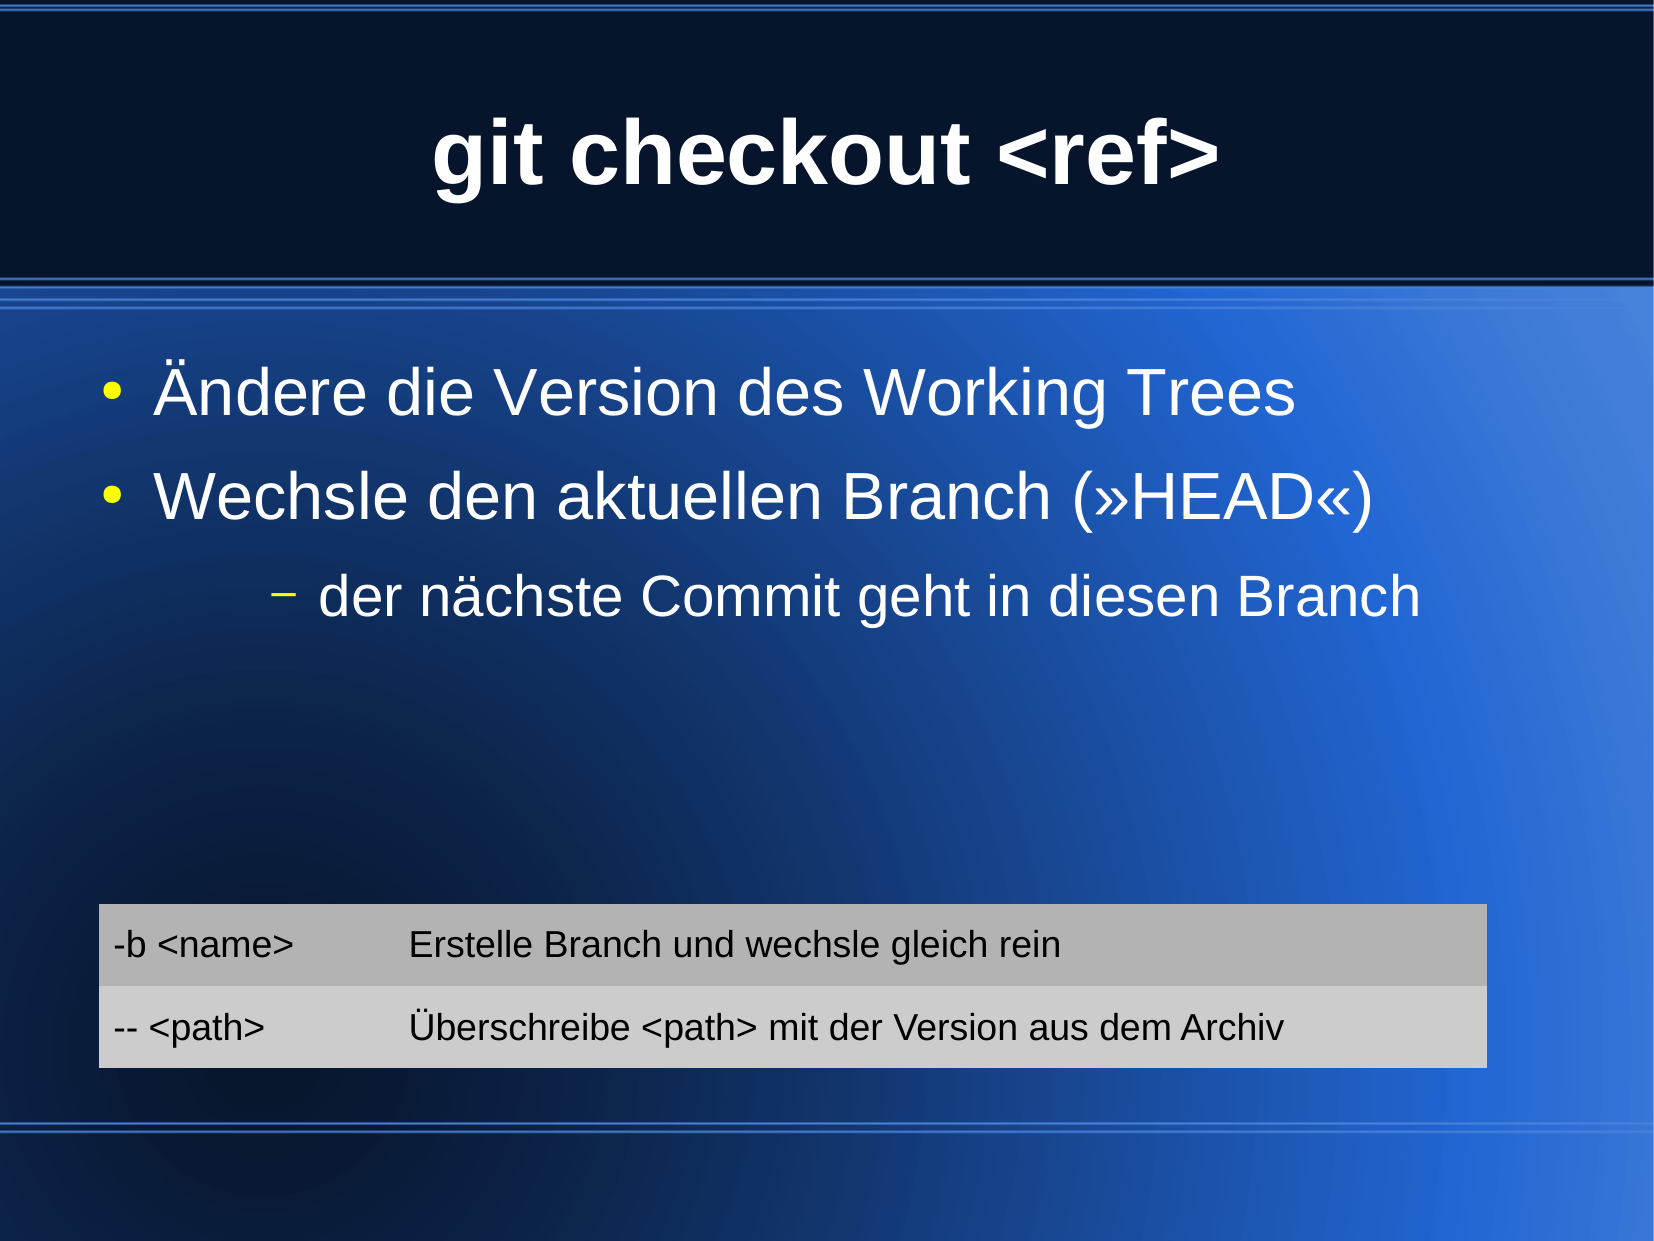

# git checkout <ref>
Ändere die Version des Working Trees
Wechsle den aktuellen Branch (»HEAD«)
der nächste Commit geht in diesen Branch
| -b <name> | Erstelle Branch und wechsle gleich rein |
| --- | --- |
| -- <path> | Überschreibe <path> mit der Version aus dem Archiv |